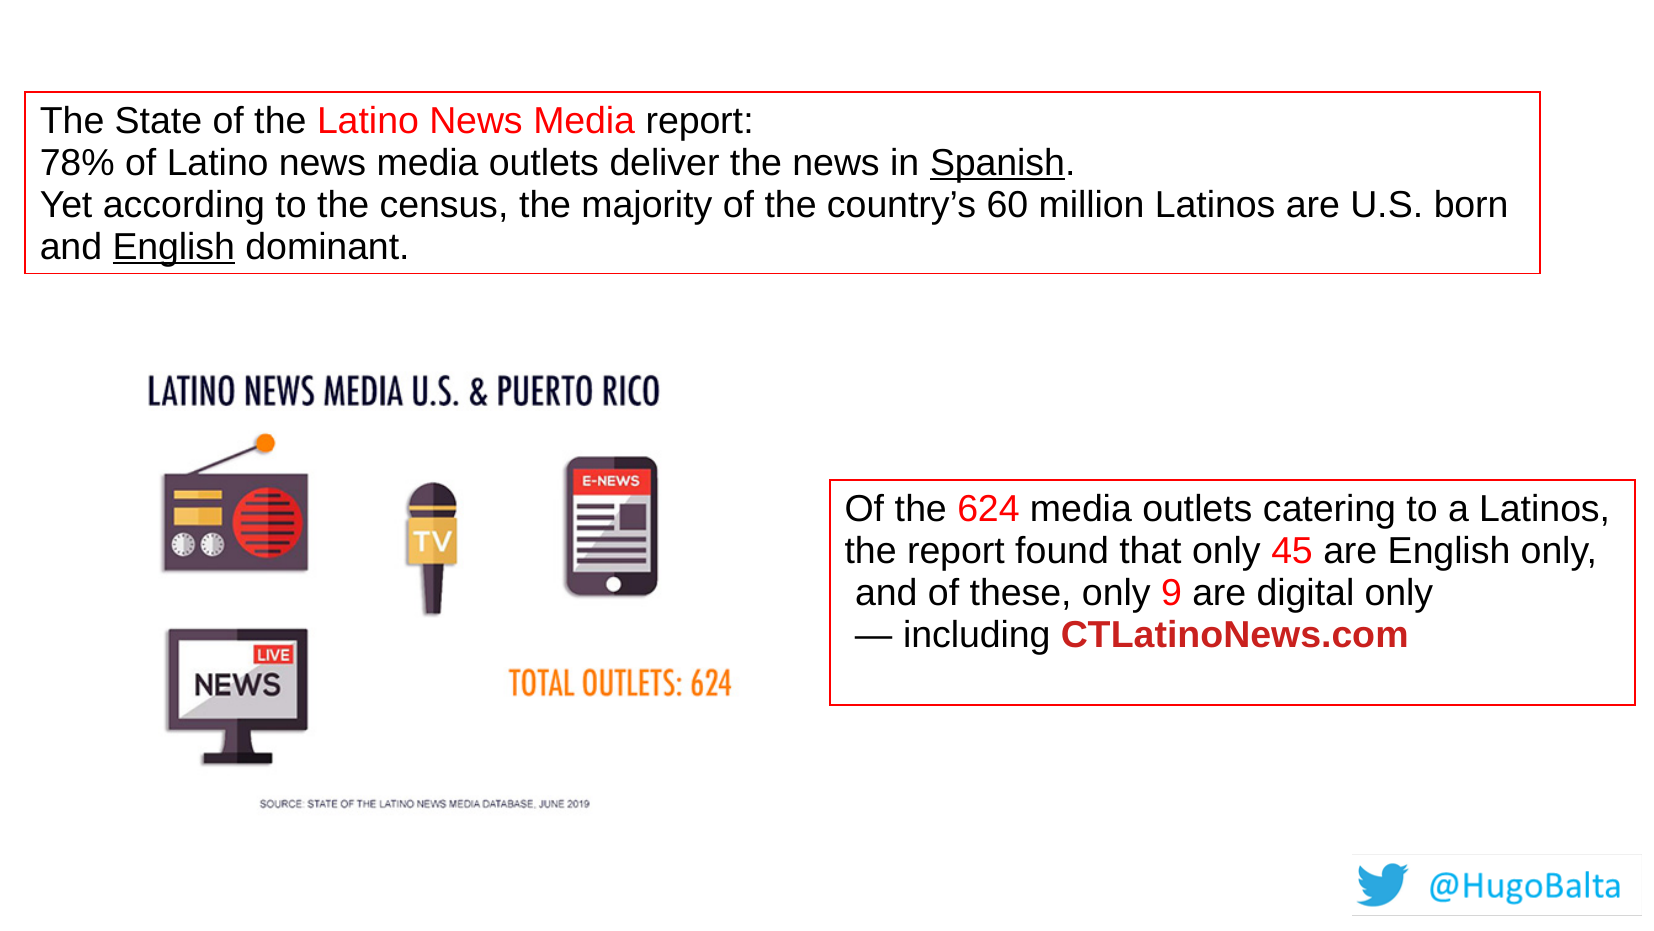

The State of the Latino News Media report:
78% of Latino news media outlets deliver the news in Spanish.
Yet according to the census, the majority of the country’s 60 million Latinos are U.S. born
and English dominant.
Of the 624 media outlets catering to a Latinos,
the report found that only 45 are English only,
 and of these, only 9 are digital only
 — including CTLatinoNews.com